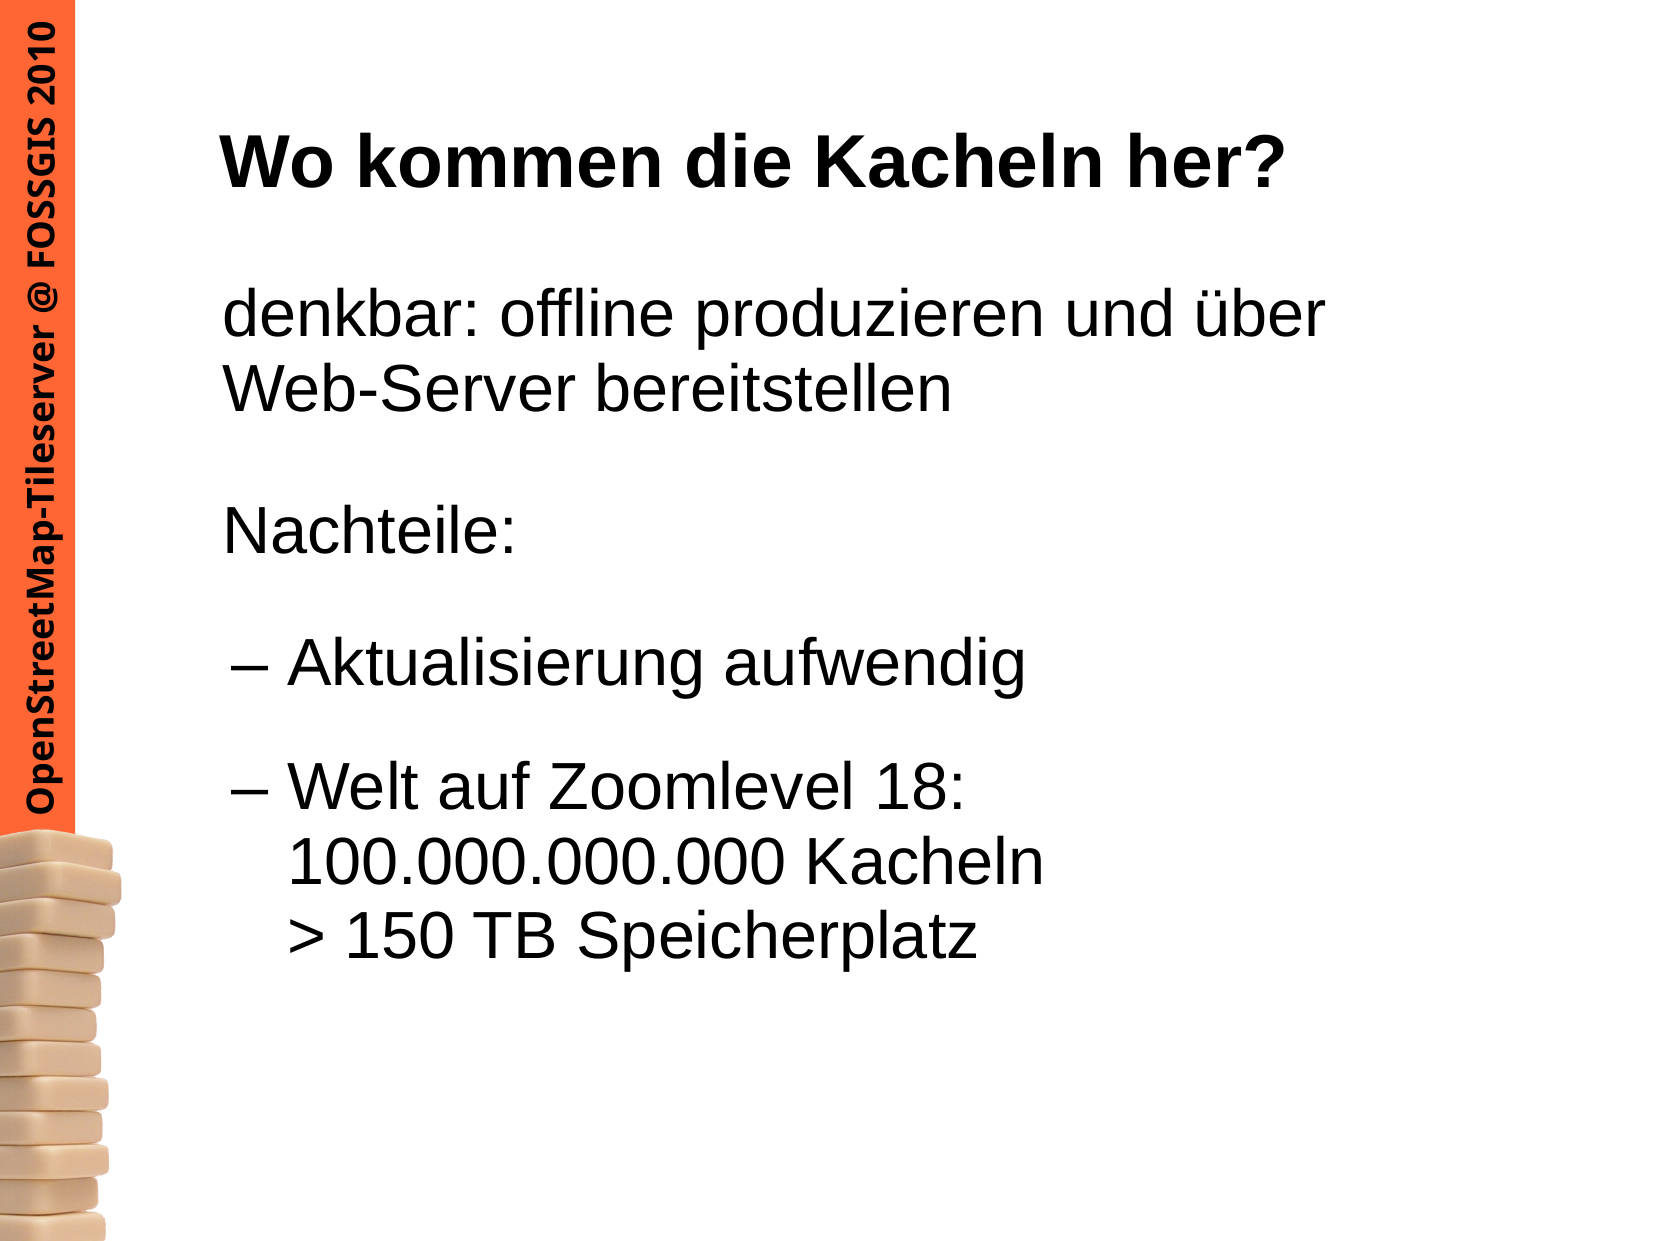

Wo kommen die Kacheln her?
denkbar: offline produzieren und über Web-Server bereitstellen
Nachteile:
– Aktualisierung aufwendig
– Welt auf Zoomlevel 18:
 100.000.000.000 Kacheln
 > 150 TB Speicherplatz